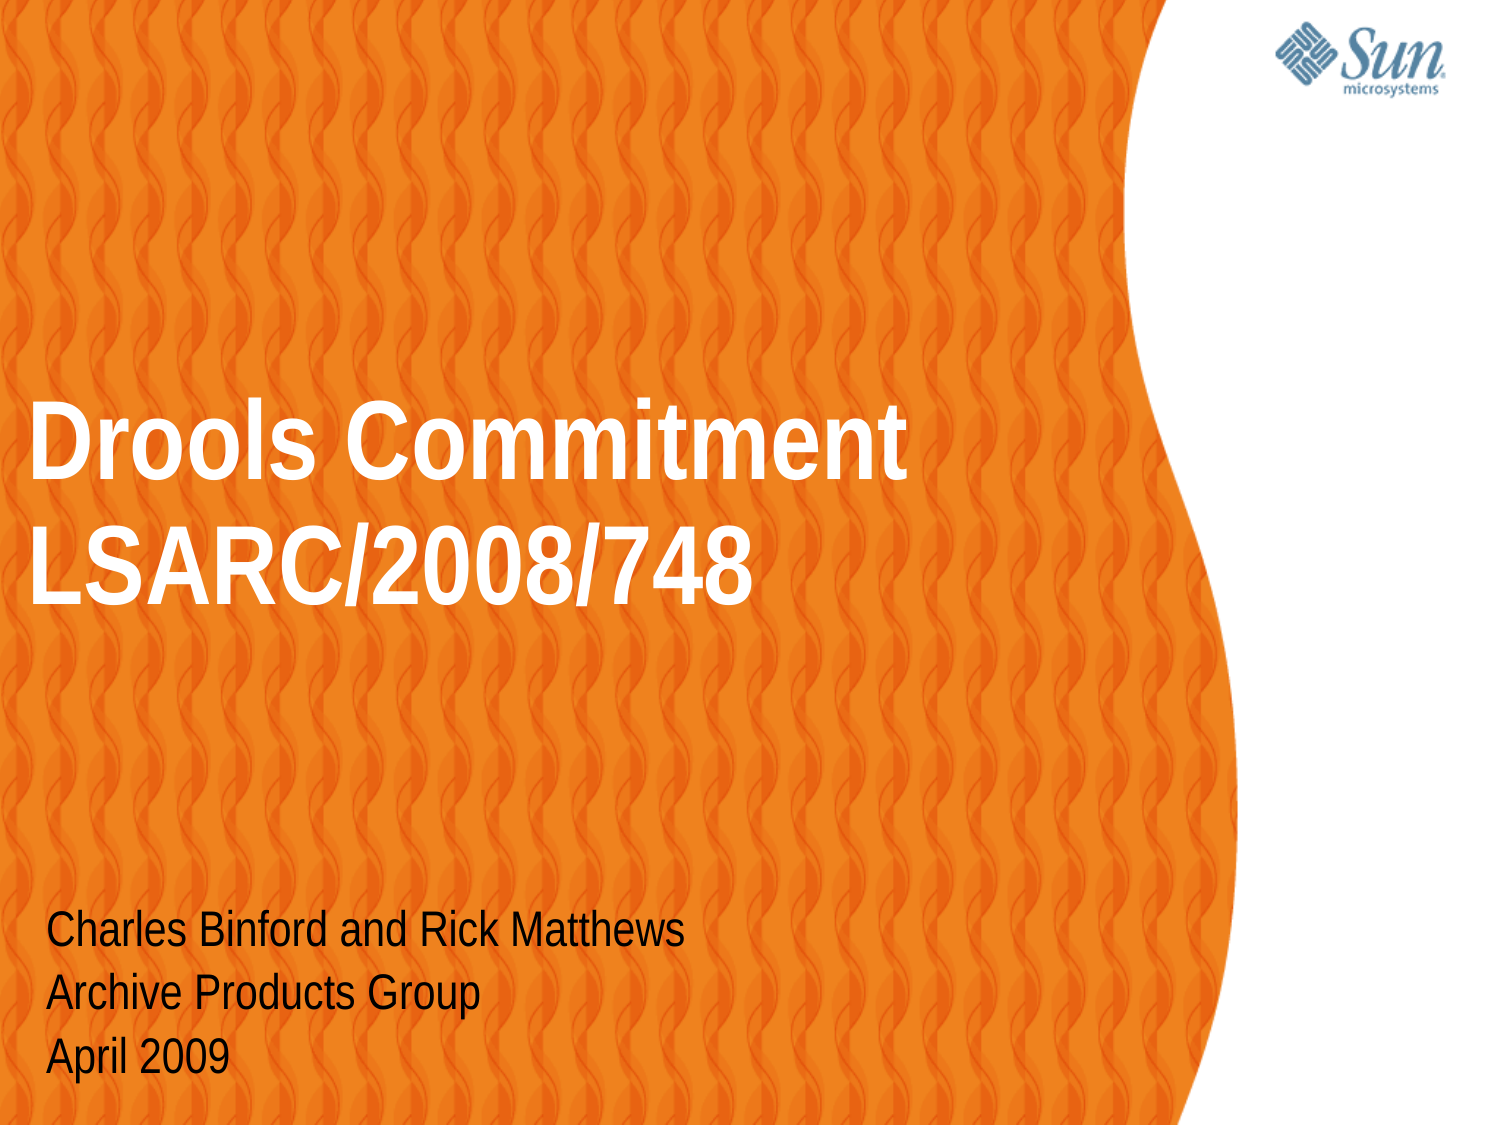

Drools Commitment
LSARC/2008/748
Charles Binford and Rick Matthews
Archive Products Group
April 2009